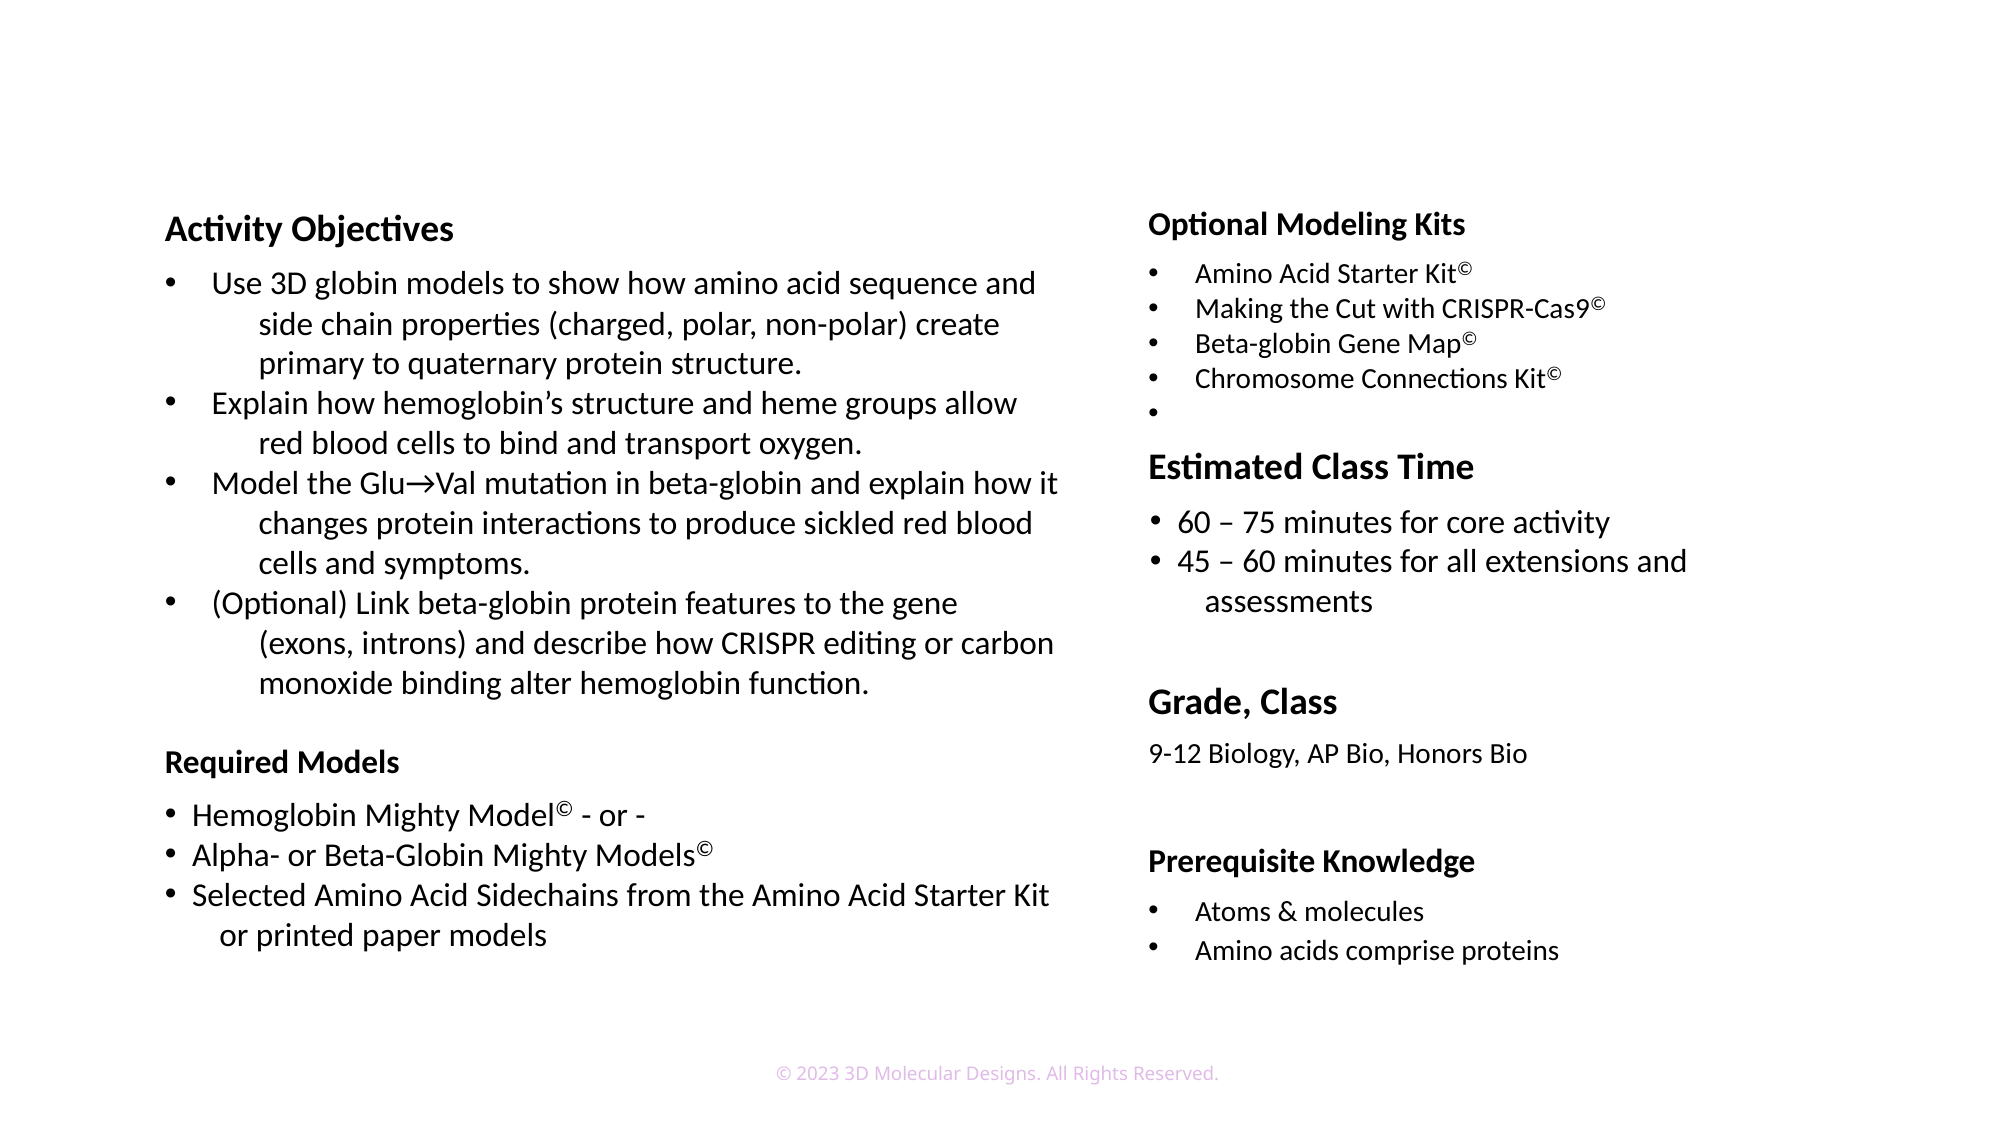

Teacher Guide - Overview
Optional Modeling Kits
Amino Acid Starter Kit©
Making the Cut with CRISPR-Cas9©
Beta-globin Gene Map©
Chromosome Connections Kit©
Estimated Class Time
60 – 75 minutes for core activity
45 – 60 minutes for all extensions and assessments
Grade, Class
9-12 Biology, AP Bio, Honors Bio
Prerequisite Knowledge
Atoms & molecules
Amino acids comprise proteins
Activity Objectives
Use 3D globin models to show how amino acid sequence and side chain properties (charged, polar, non-polar) create primary to quaternary protein structure.
Explain how hemoglobin’s structure and heme groups allow red blood cells to bind and transport oxygen.
Model the Glu→Val mutation in beta-globin and explain how it changes protein interactions to produce sickled red blood cells and symptoms.
(Optional) Link beta-globin protein features to the gene (exons, introns) and describe how CRISPR editing or carbon monoxide binding alter hemoglobin function.
Required Models
Hemoglobin Mighty Model© - or -
Alpha- or Beta-Globin Mighty Models©
Selected Amino Acid Sidechains from the Amino Acid Starter Kit or printed paper models
© 2023 3D Molecular Designs. All Rights Reserved.